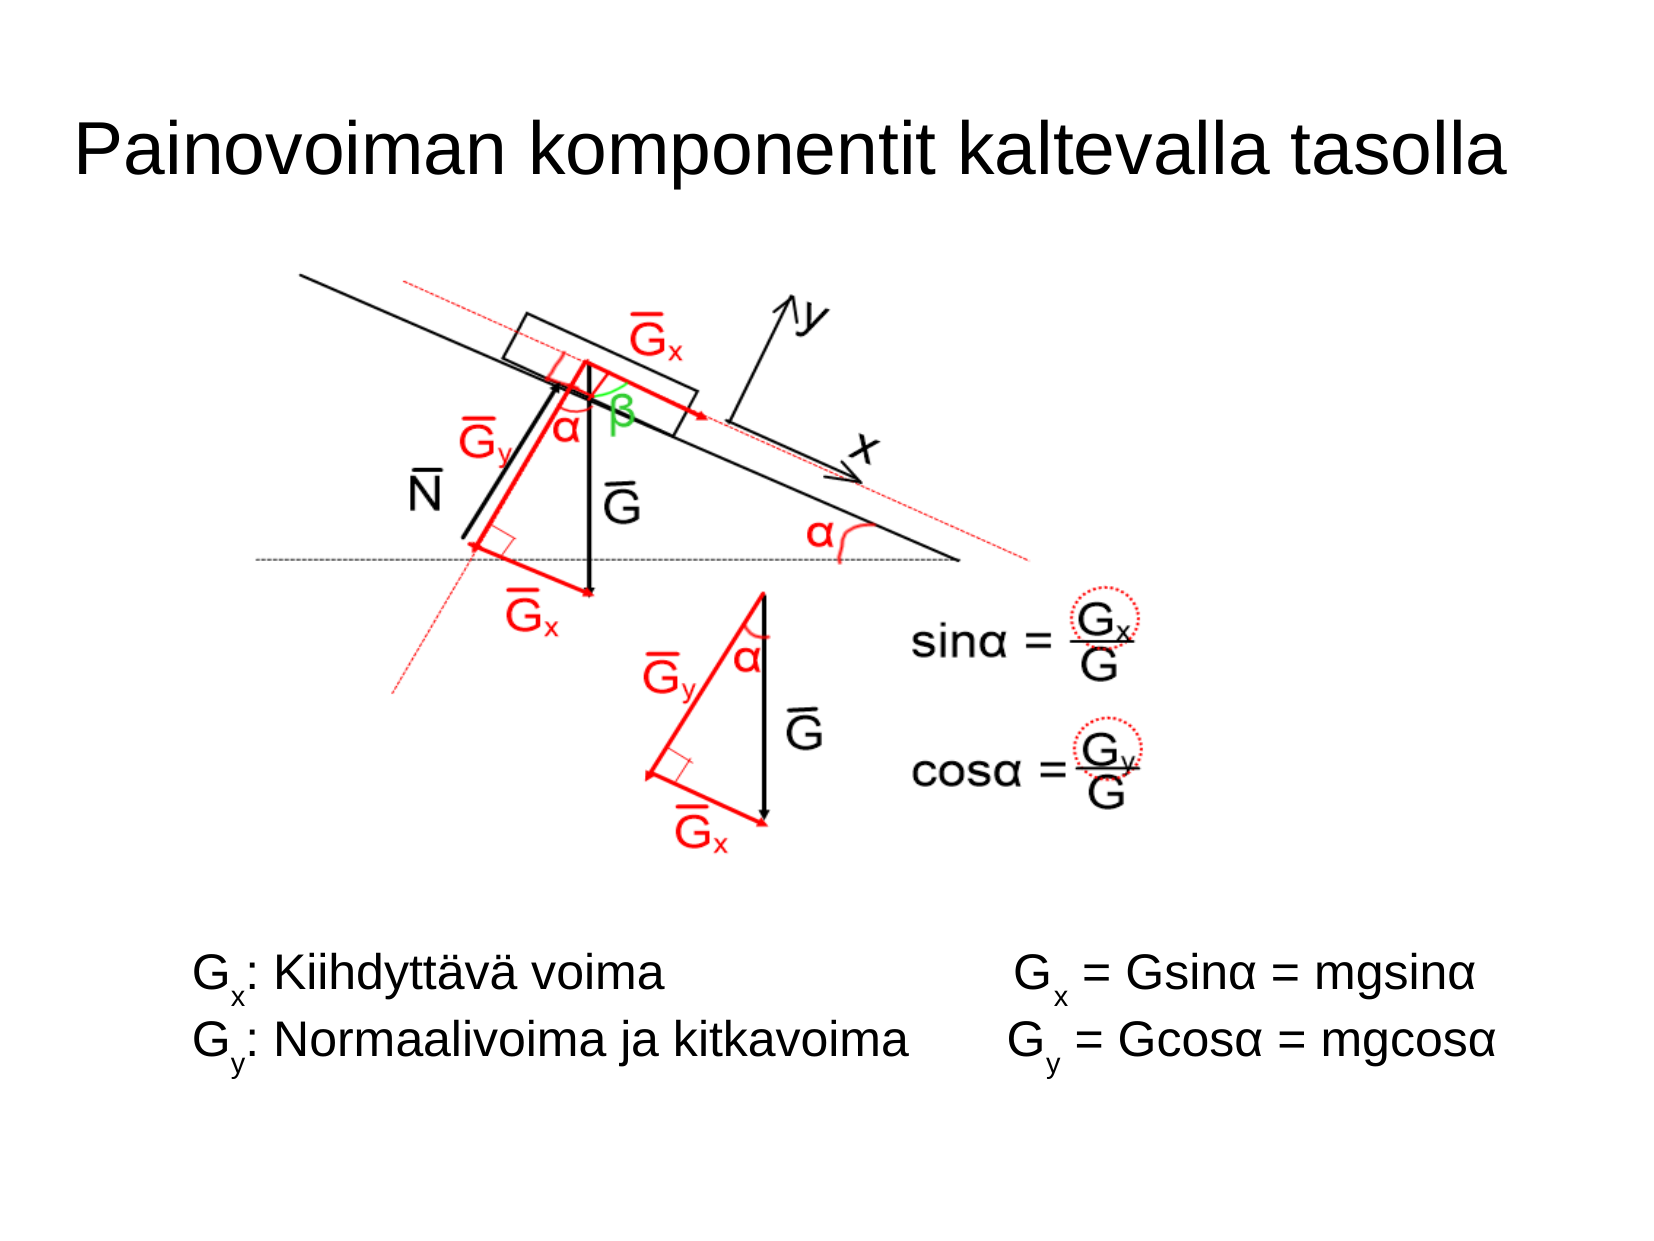

Painovoiman komponentit kaltevalla tasolla
Gx: Kiihdyttävä voima Gx = Gsinα = mgsinα
Gy: Normaalivoima ja kitkavoima Gy = Gcosα = mgcosα